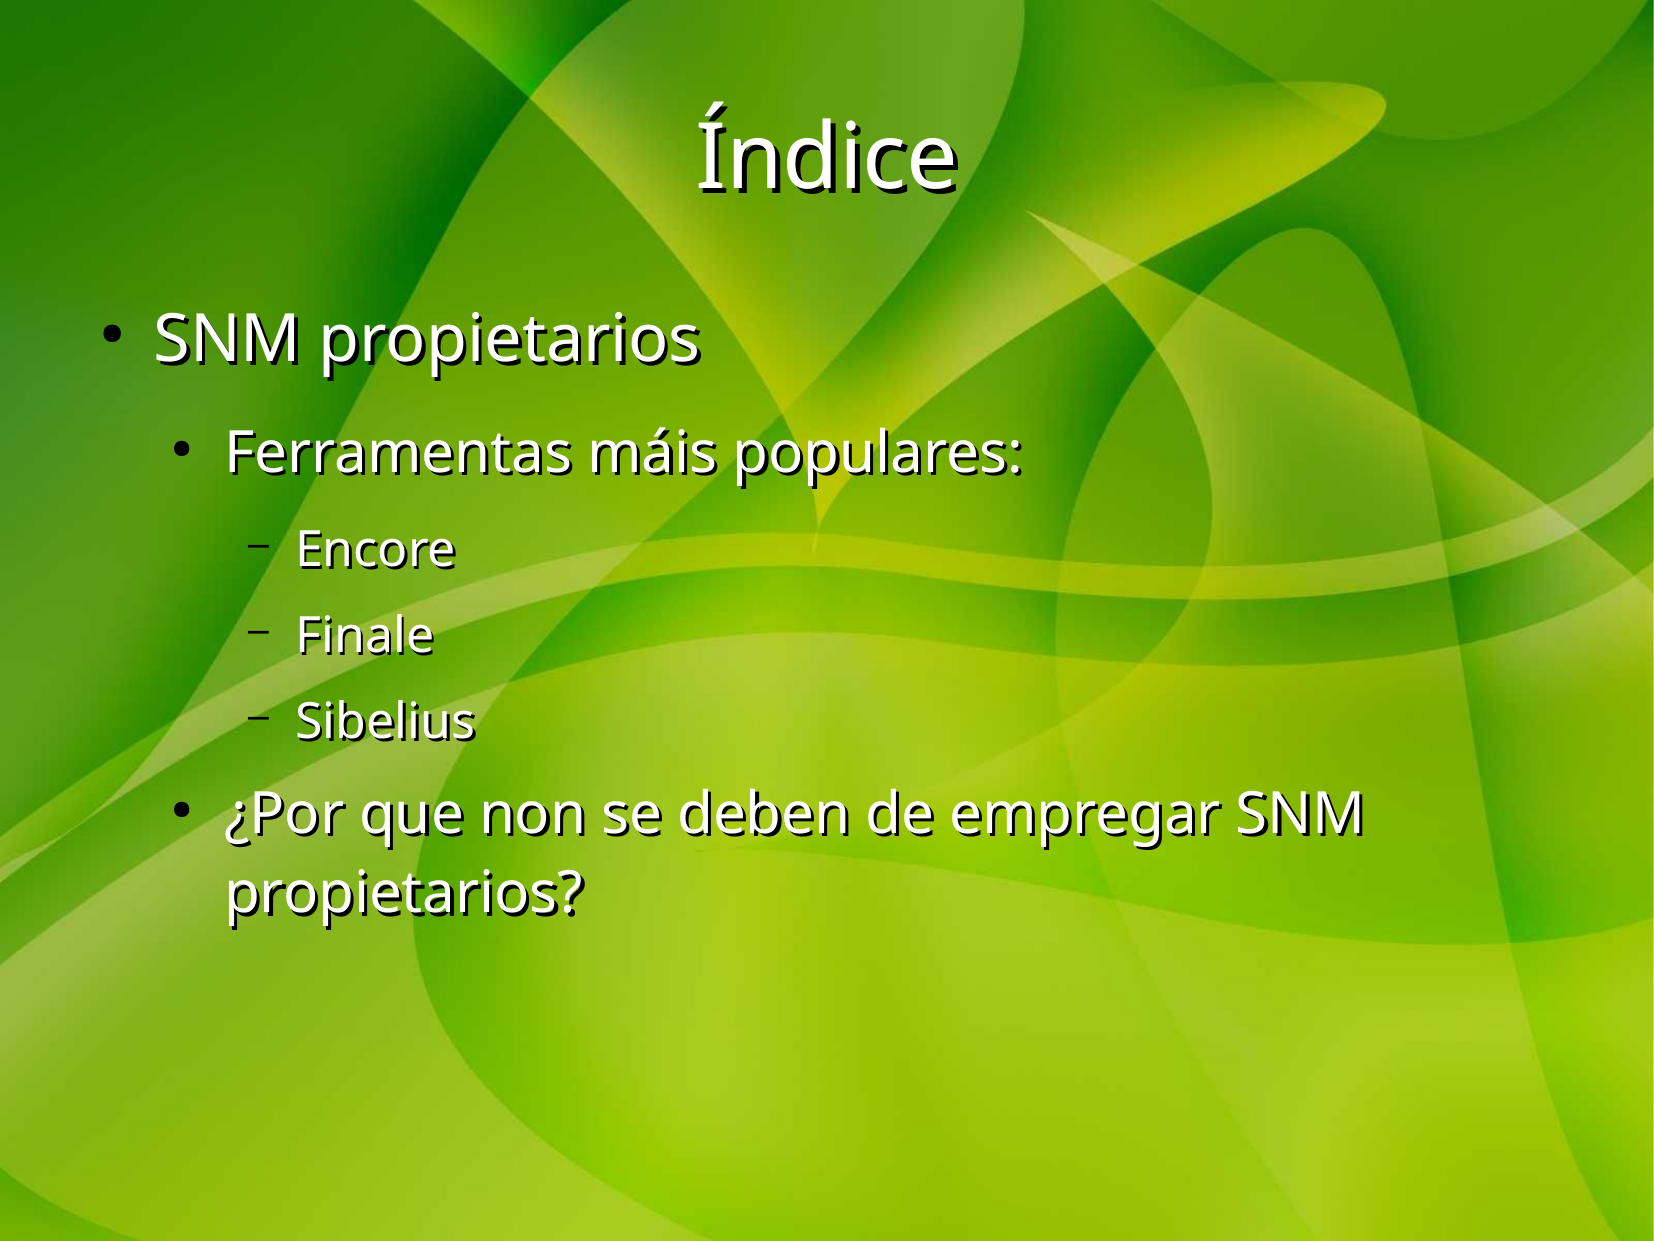

# Índice
SNM propietarios
Ferramentas máis populares:
Encore
Finale
Sibelius
¿Por que non se deben de empregar SNM propietarios?